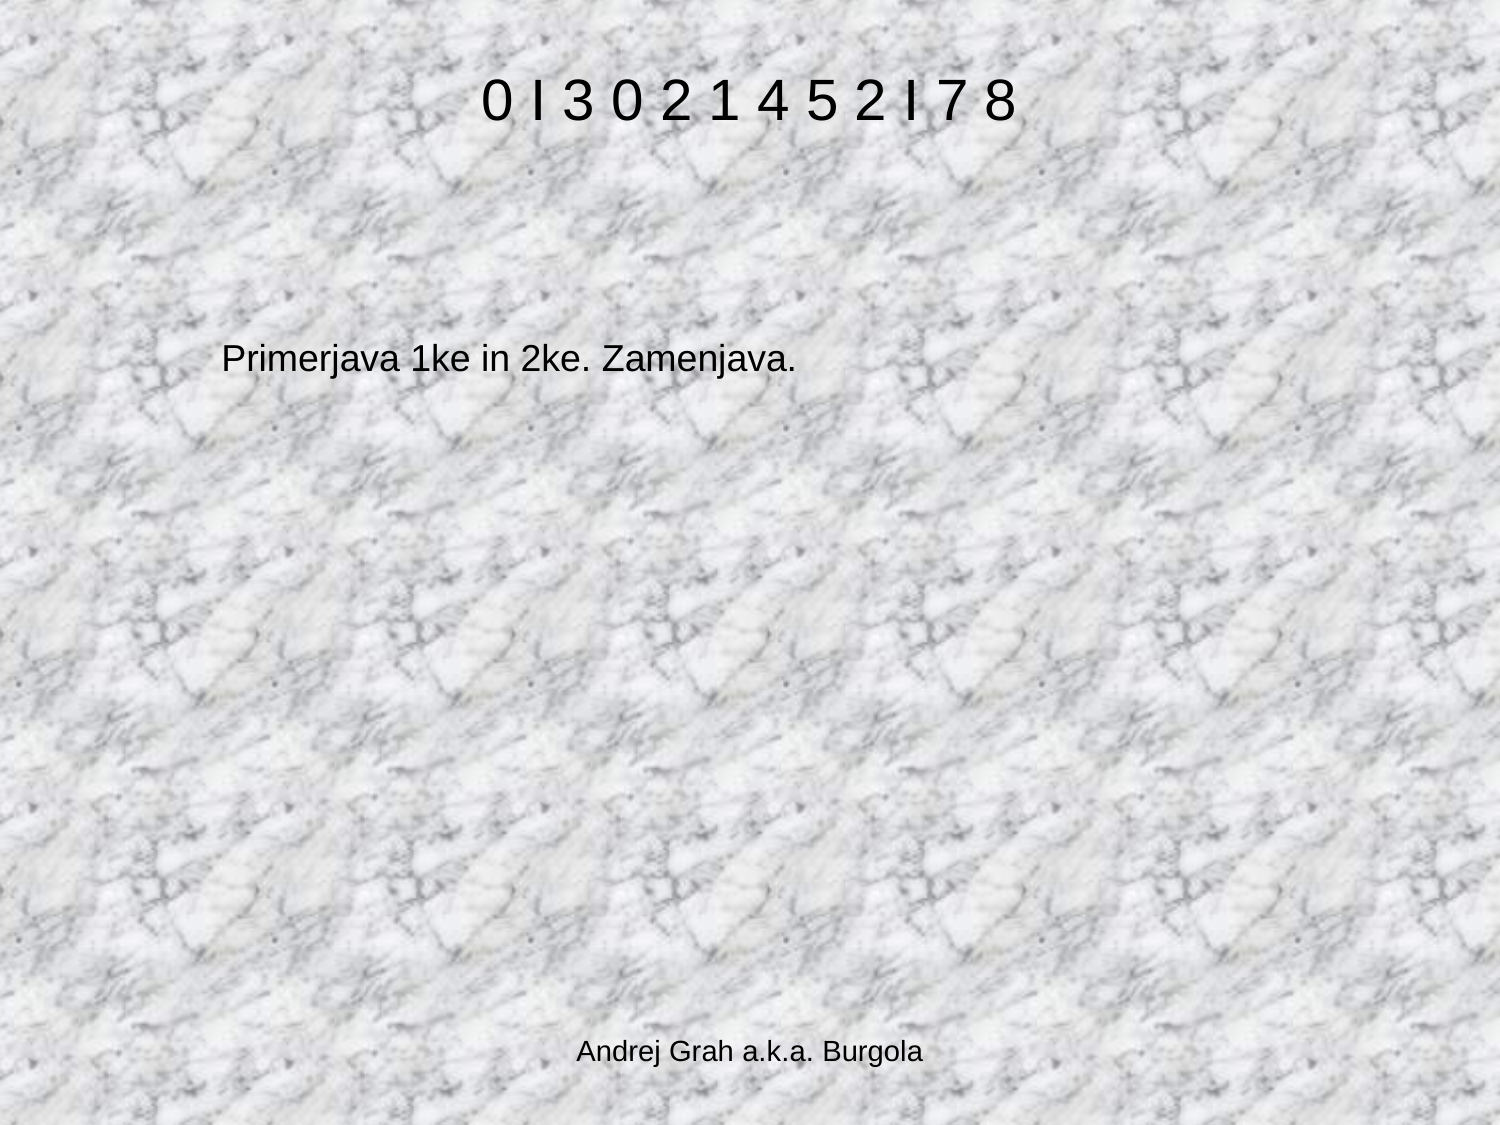

0 I 3 0 2 1 4 5 2 I 7 8
Primerjava 1ke in 2ke. Zamenjava.
Andrej Grah a.k.a. Burgola